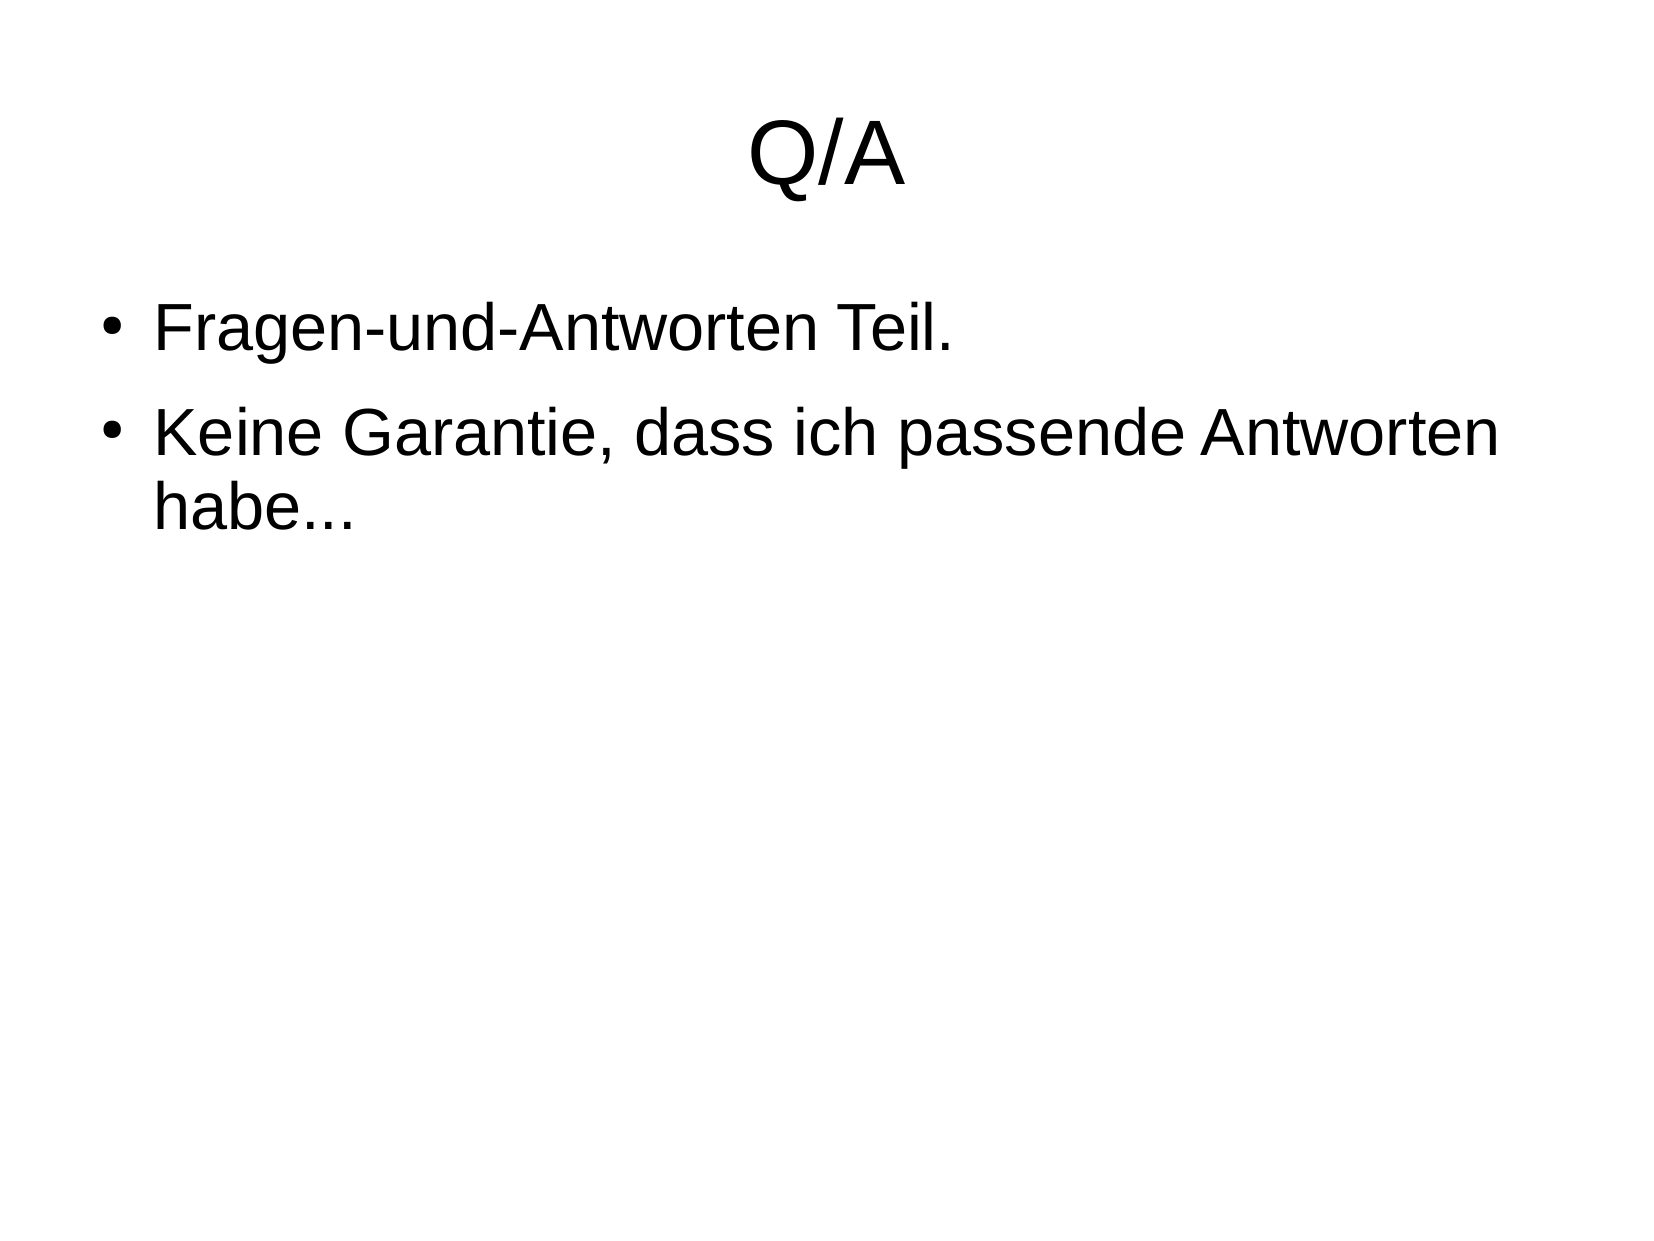

# Q/A
Fragen-und-Antworten Teil.
Keine Garantie, dass ich passende Antworten habe...